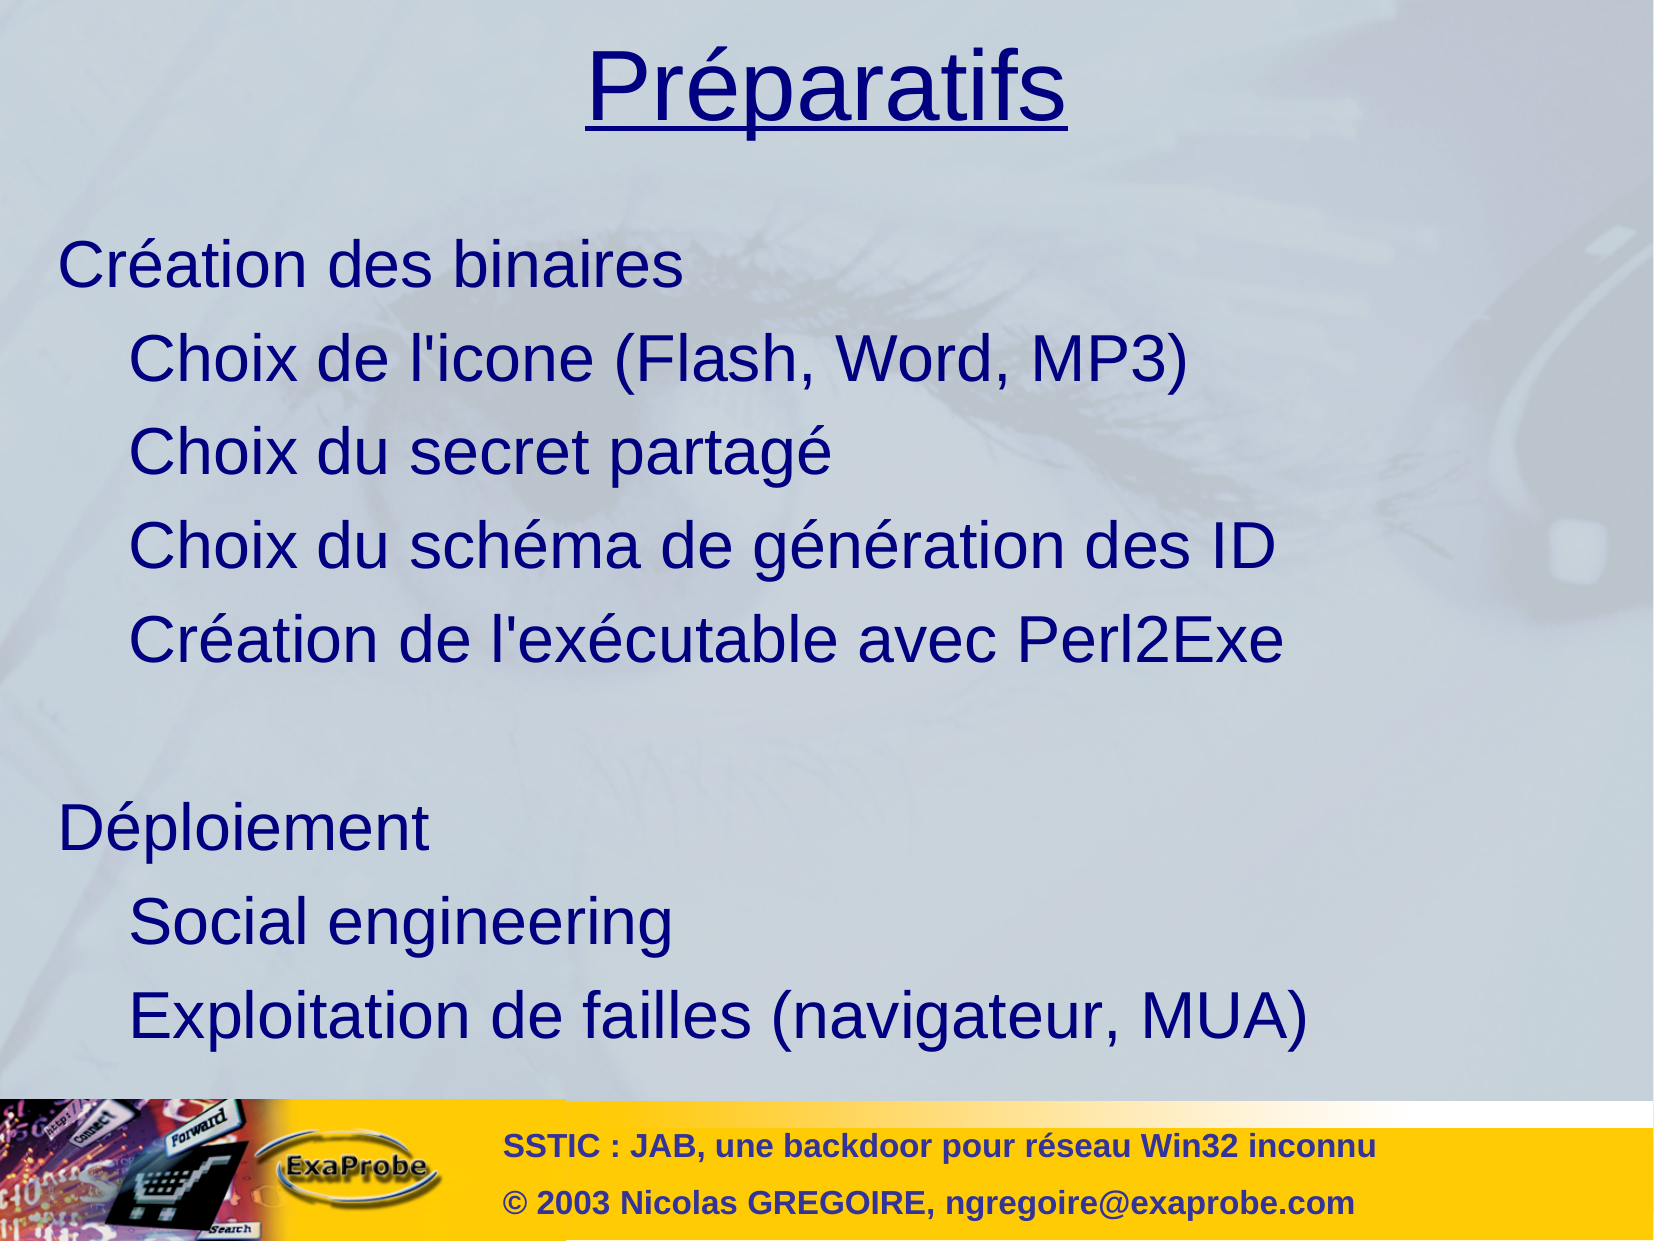

# Préparatifs
 Création des binaires
 Choix de l'icone (Flash, Word, MP3)
 Choix du secret partagé
 Choix du schéma de génération des ID
 Création de l'exécutable avec Perl2Exe
 Déploiement
 Social engineering
 Exploitation de failles (navigateur, MUA)